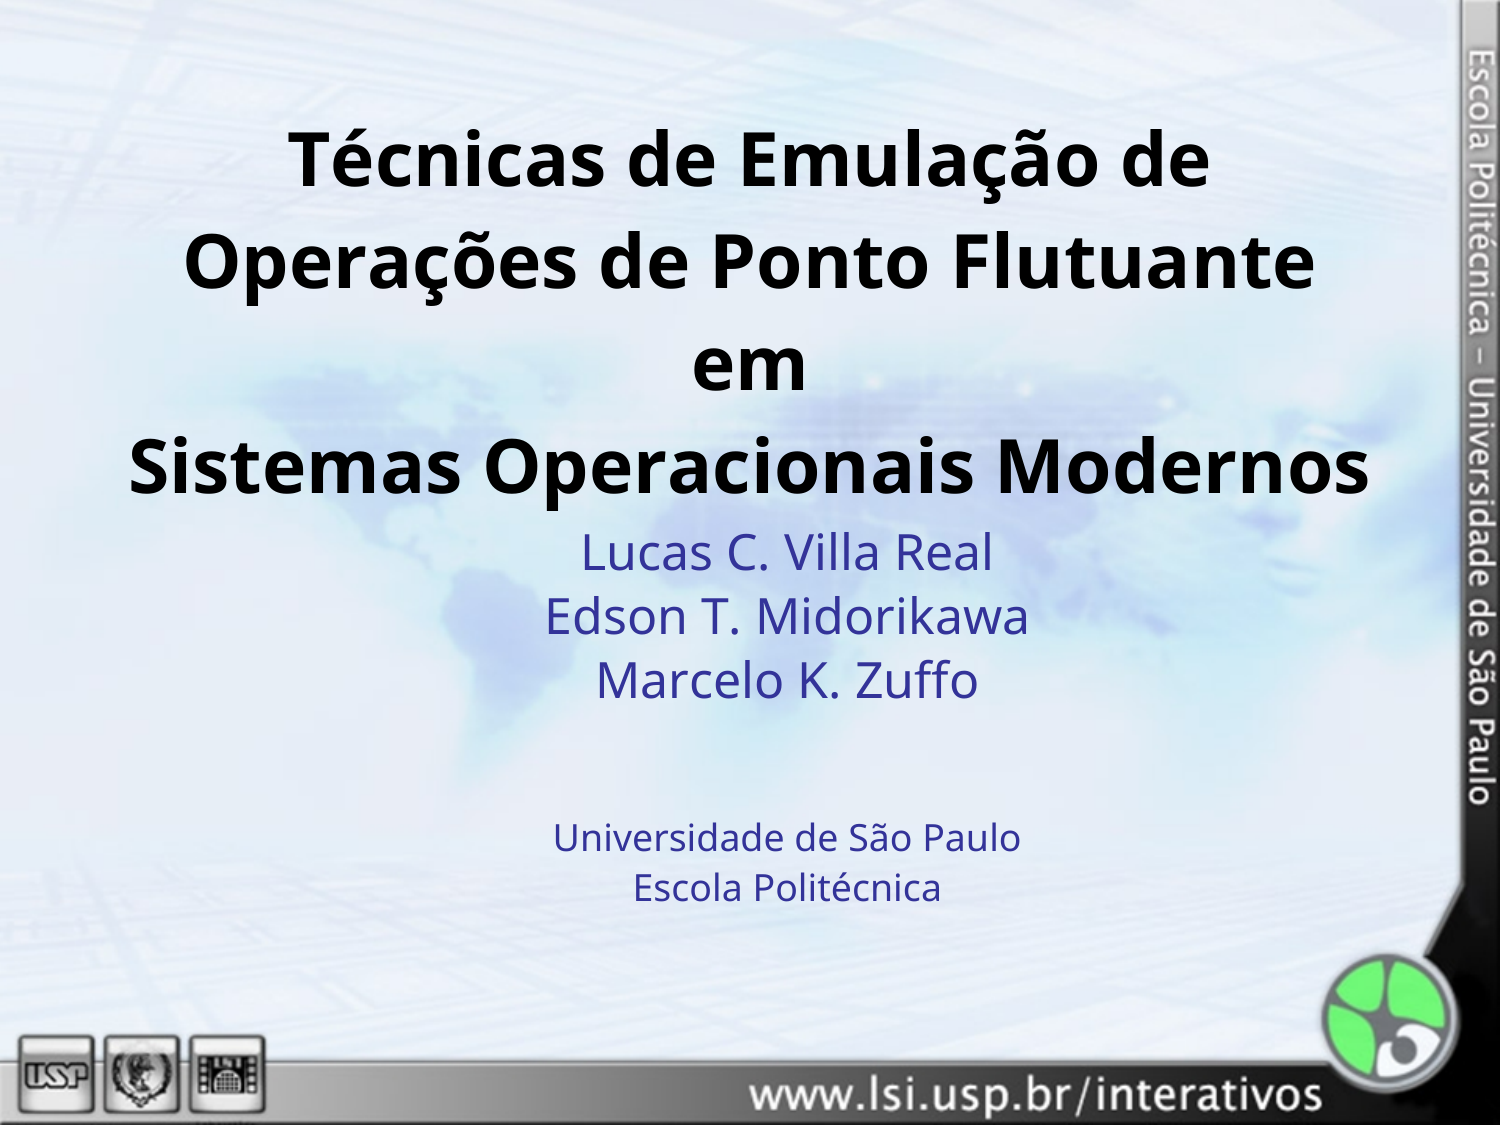

# Técnicas de Emulação de Operações de Ponto Flutuante em Sistemas Operacionais Modernos
Lucas C. Villa Real
Edson T. Midorikawa
Marcelo K. Zuffo
Universidade de São Paulo
Escola Politécnica